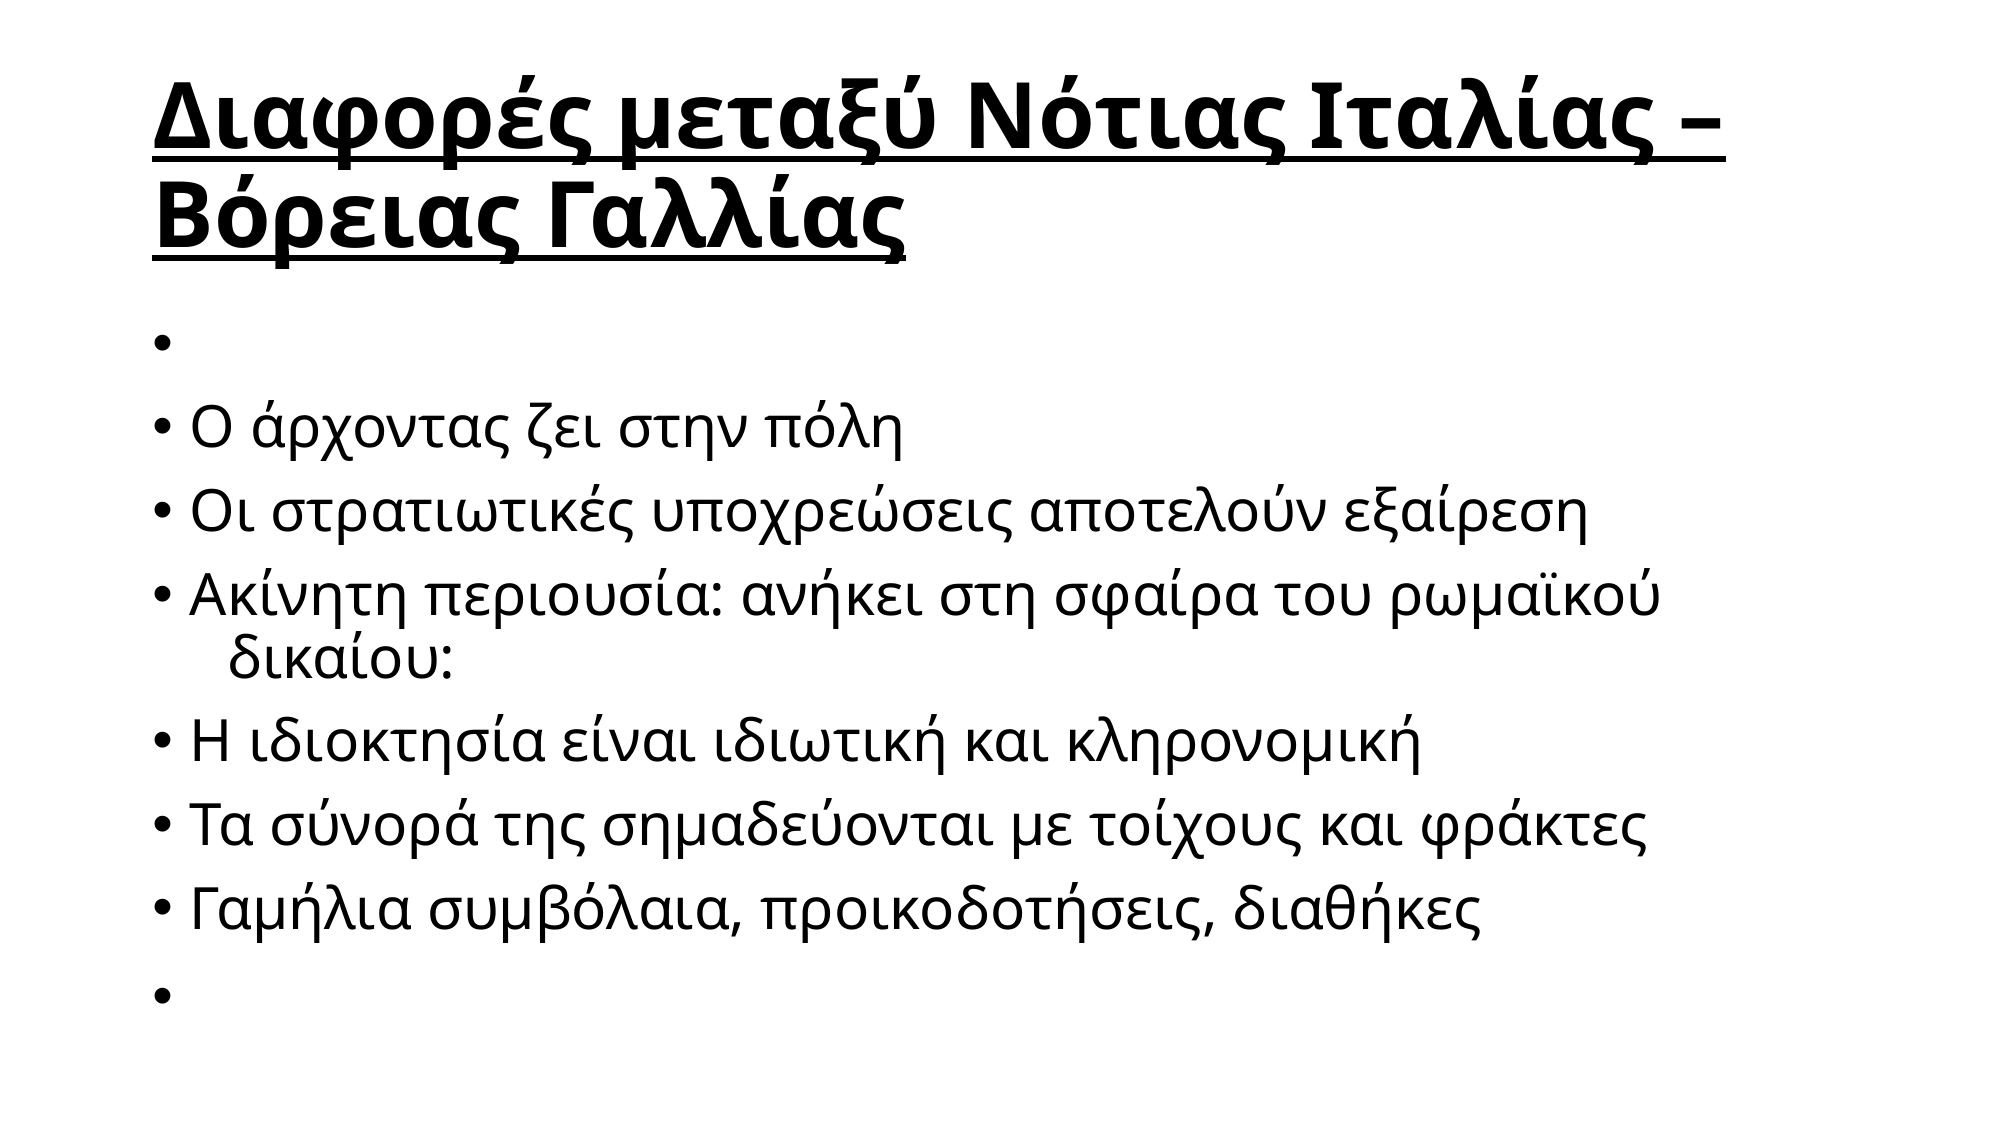

# Διαφορές μεταξύ Νότιας Ιταλίας – Βόρειας Γαλλίας
Ο άρχοντας ζει στην πόλη
Οι στρατιωτικές υποχρεώσεις αποτελούν εξαίρεση
Ακίνητη περιουσία: ανήκει στη σφαίρα του ρωμαϊκού δικαίου:
Η ιδιοκτησία είναι ιδιωτική και κληρονομική
Τα σύνορά της σημαδεύονται με τοίχους και φράκτες
Γαμήλια συμβόλαια, προικοδοτήσεις, διαθήκες